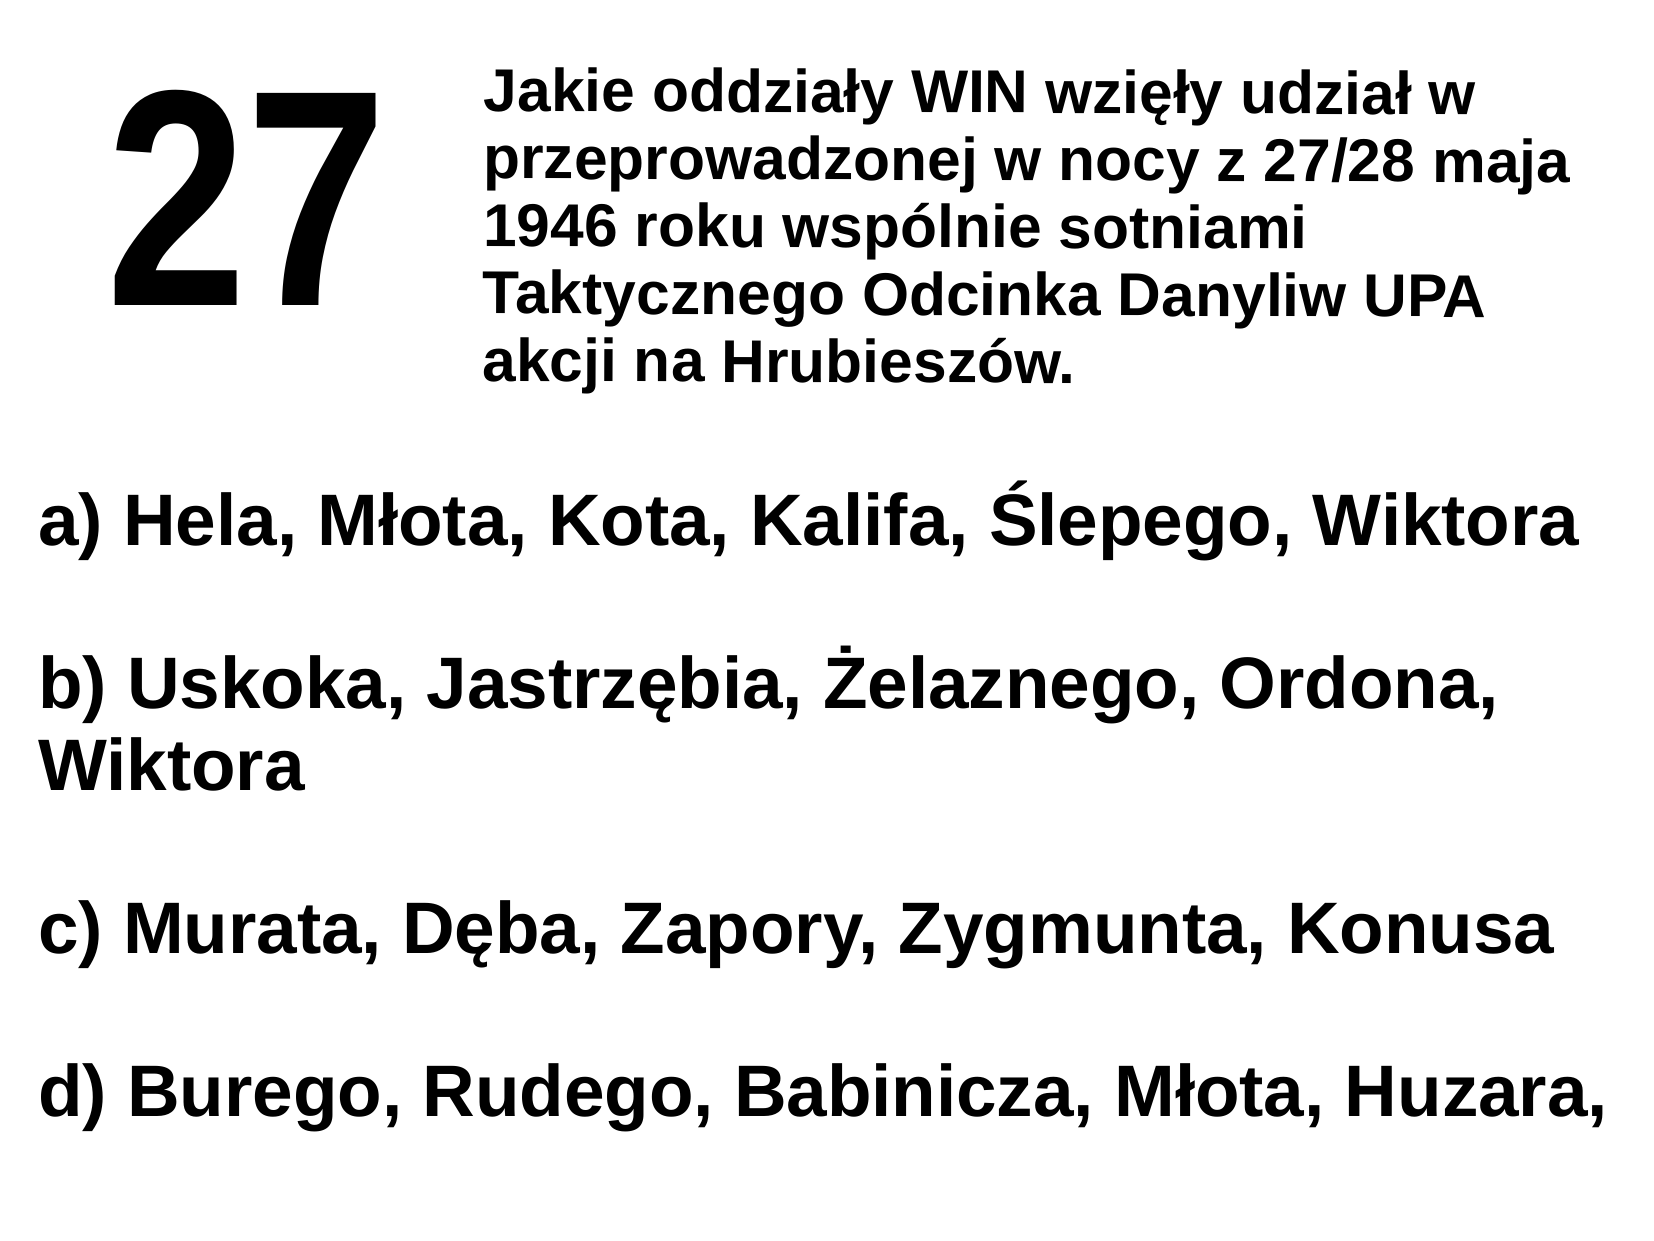

27
Jakie oddziały WIN wzięły udział w przeprowadzonej w nocy z 27/28 maja 1946 roku wspólnie sotniami Taktycznego Odcinka Danyliw UPA akcji na Hrubieszów.
a) Hela, Młota, Kota, Kalifa, Ślepego, Wiktora
b) Uskoka, Jastrzębia, Żelaznego, Ordona, Wiktora
c) Murata, Dęba, Zapory, Zygmunta, Konusa
d) Burego, Rudego, Babinicza, Młota, Huzara,